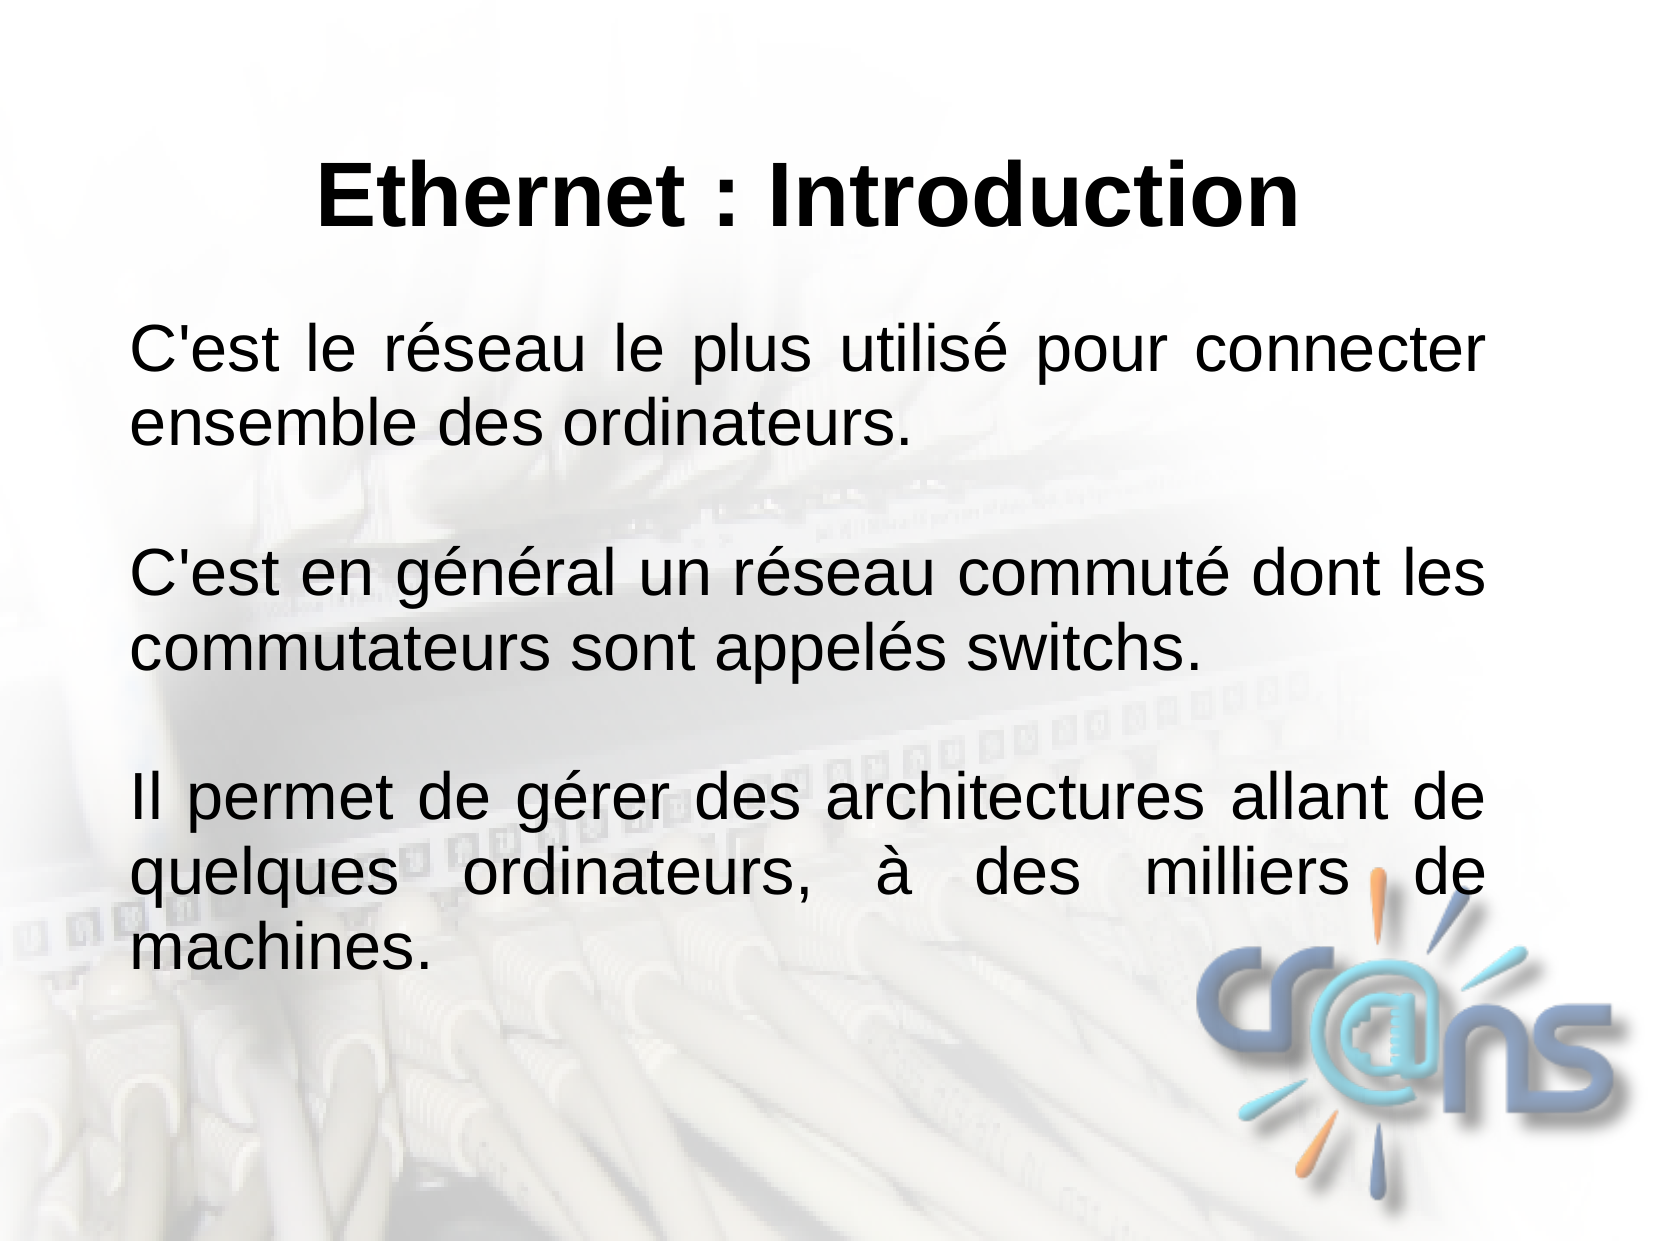

# Ethernet : Introduction
C'est le réseau le plus utilisé pour connecter ensemble des ordinateurs.
C'est en général un réseau commuté dont les commutateurs sont appelés switchs.
Il permet de gérer des architectures allant de quelques ordinateurs, à des milliers de machines.